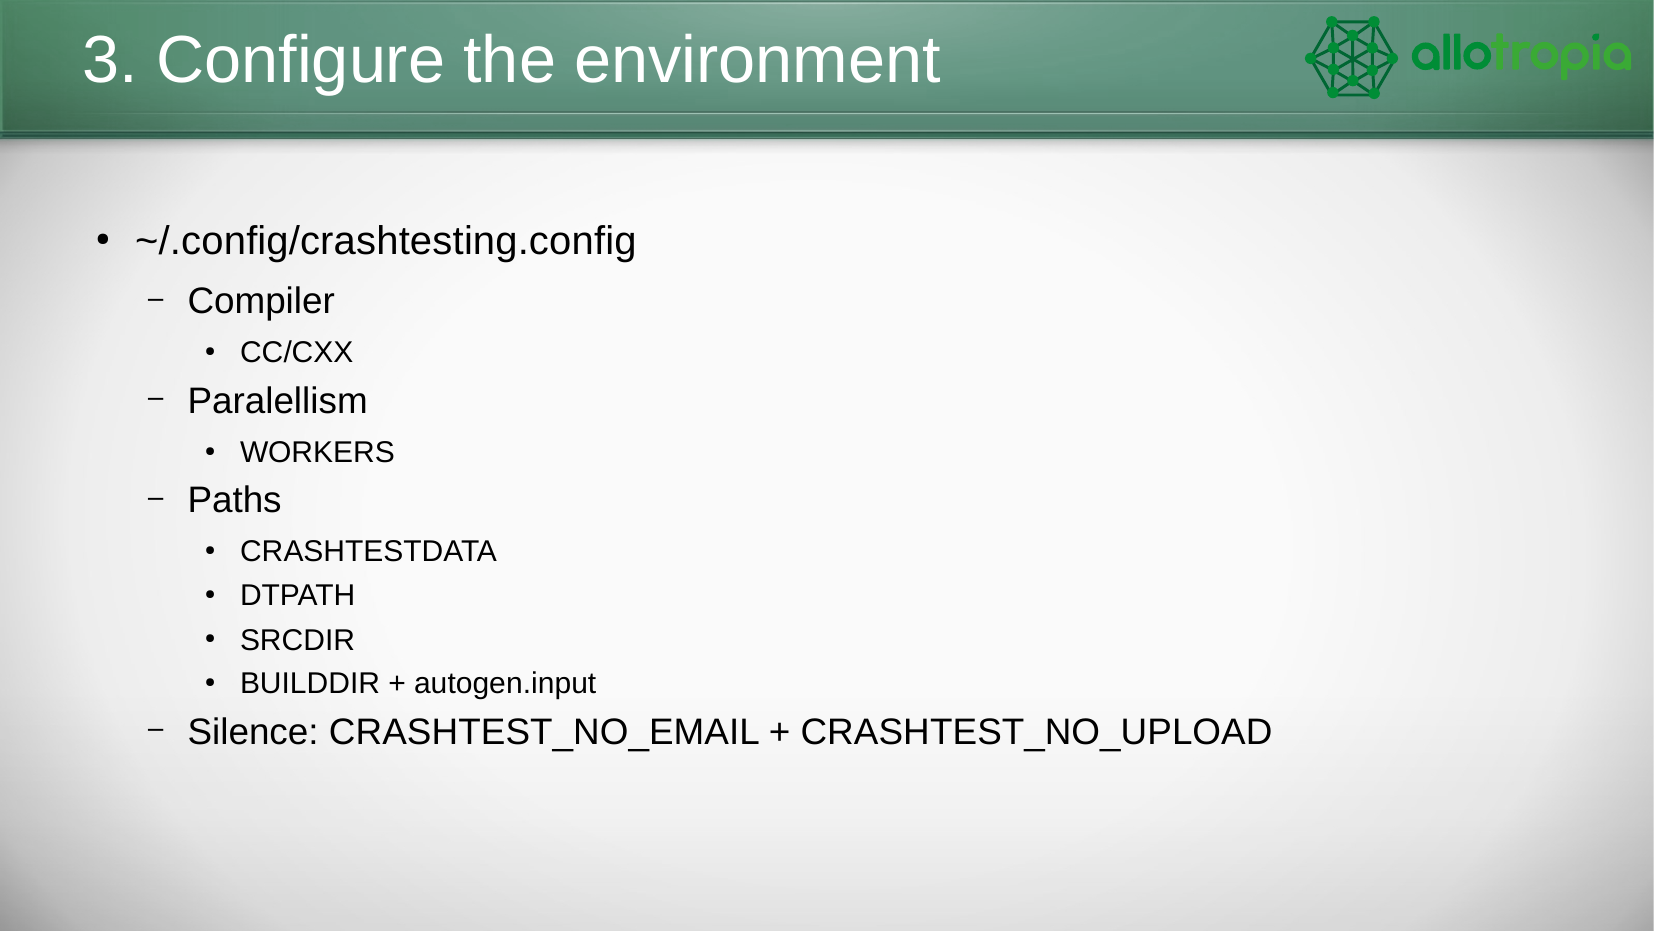

# 3. Configure the environment
~/.config/crashtesting.config
Compiler
CC/CXX
Paralellism
WORKERS
Paths
CRASHTESTDATA
DTPATH
SRCDIR
BUILDDIR + autogen.input
Silence: CRASHTEST_NO_EMAIL + CRASHTEST_NO_UPLOAD